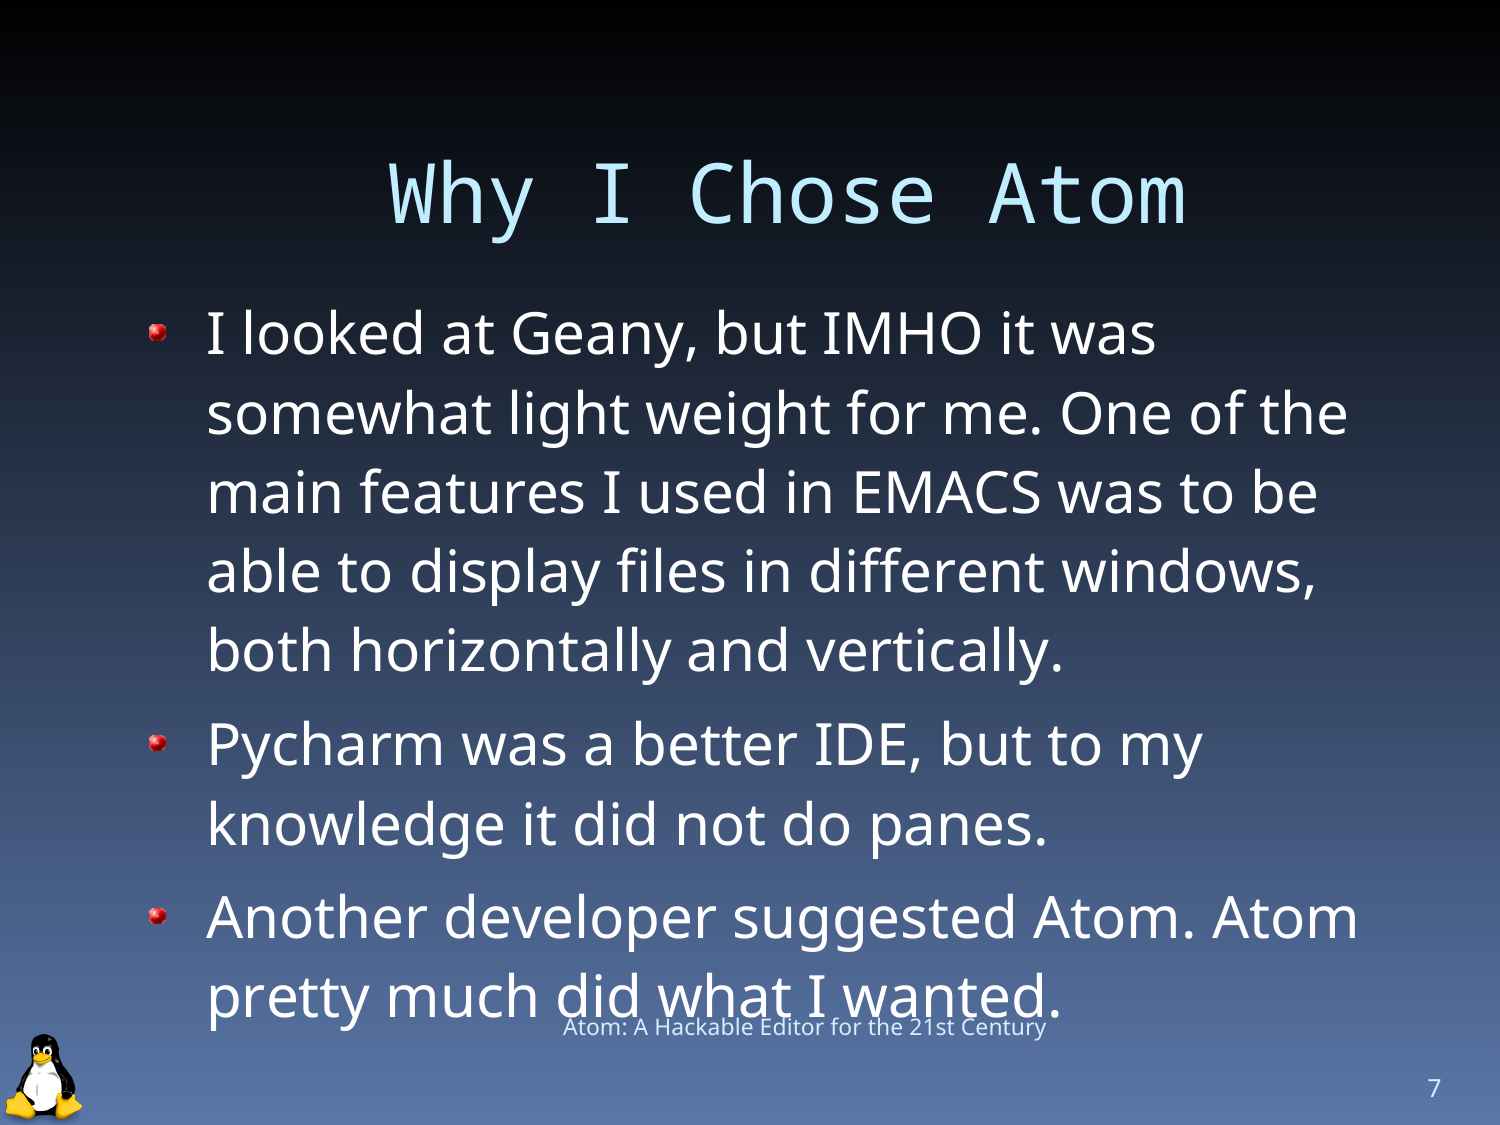

# Why I Chose Atom
I looked at Geany, but IMHO it was somewhat light weight for me. One of the main features I used in EMACS was to be able to display files in different windows, both horizontally and vertically.
Pycharm was a better IDE, but to my knowledge it did not do panes.
Another developer suggested Atom. Atom pretty much did what I wanted.
Atom: A Hackable Editor for the 21st Century
7